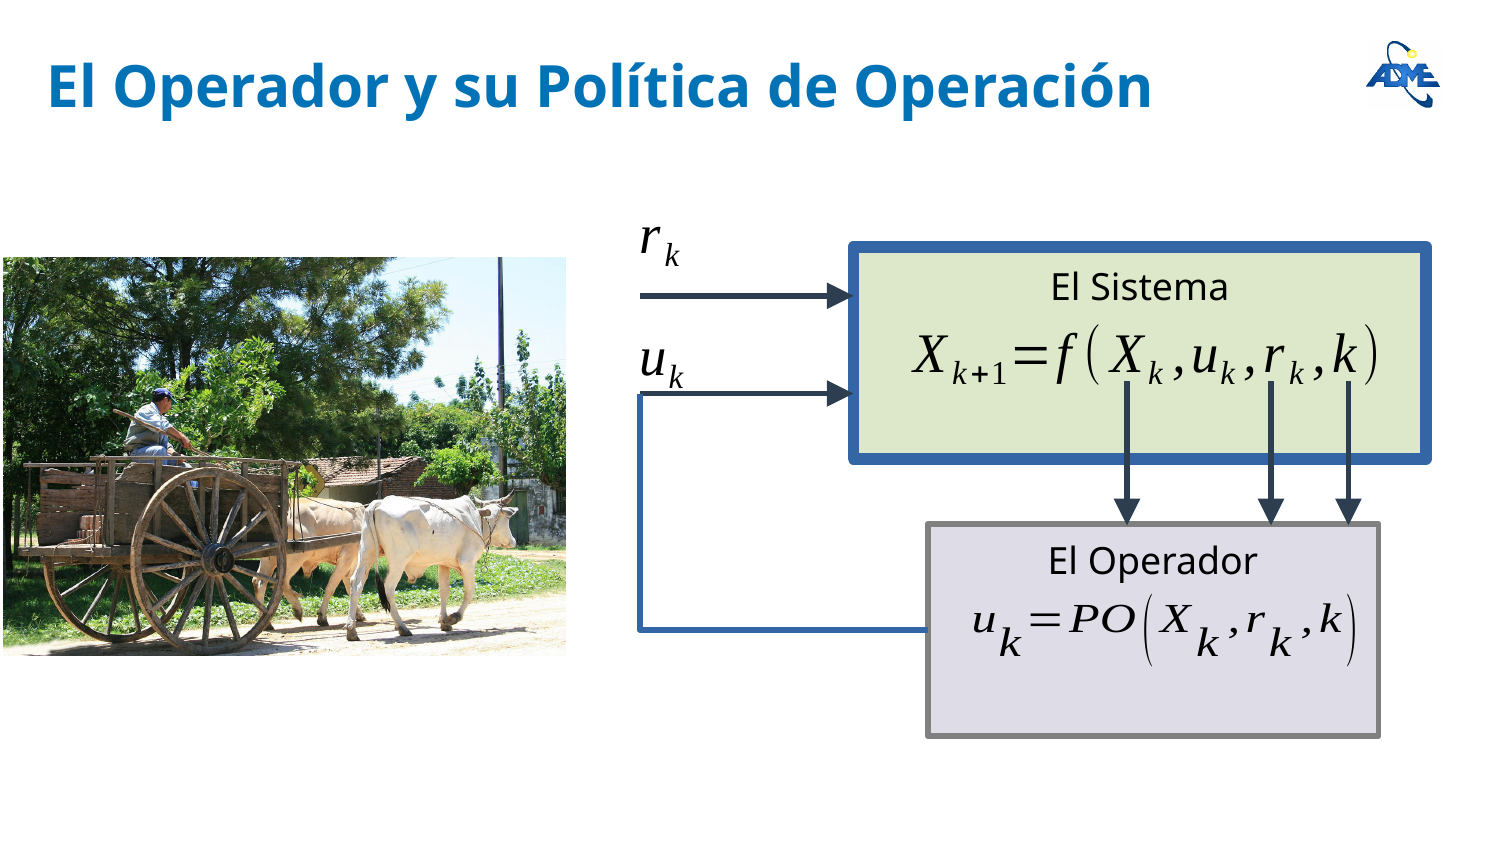

# El Operador y su Política de Operación
El Sistema
El Operador